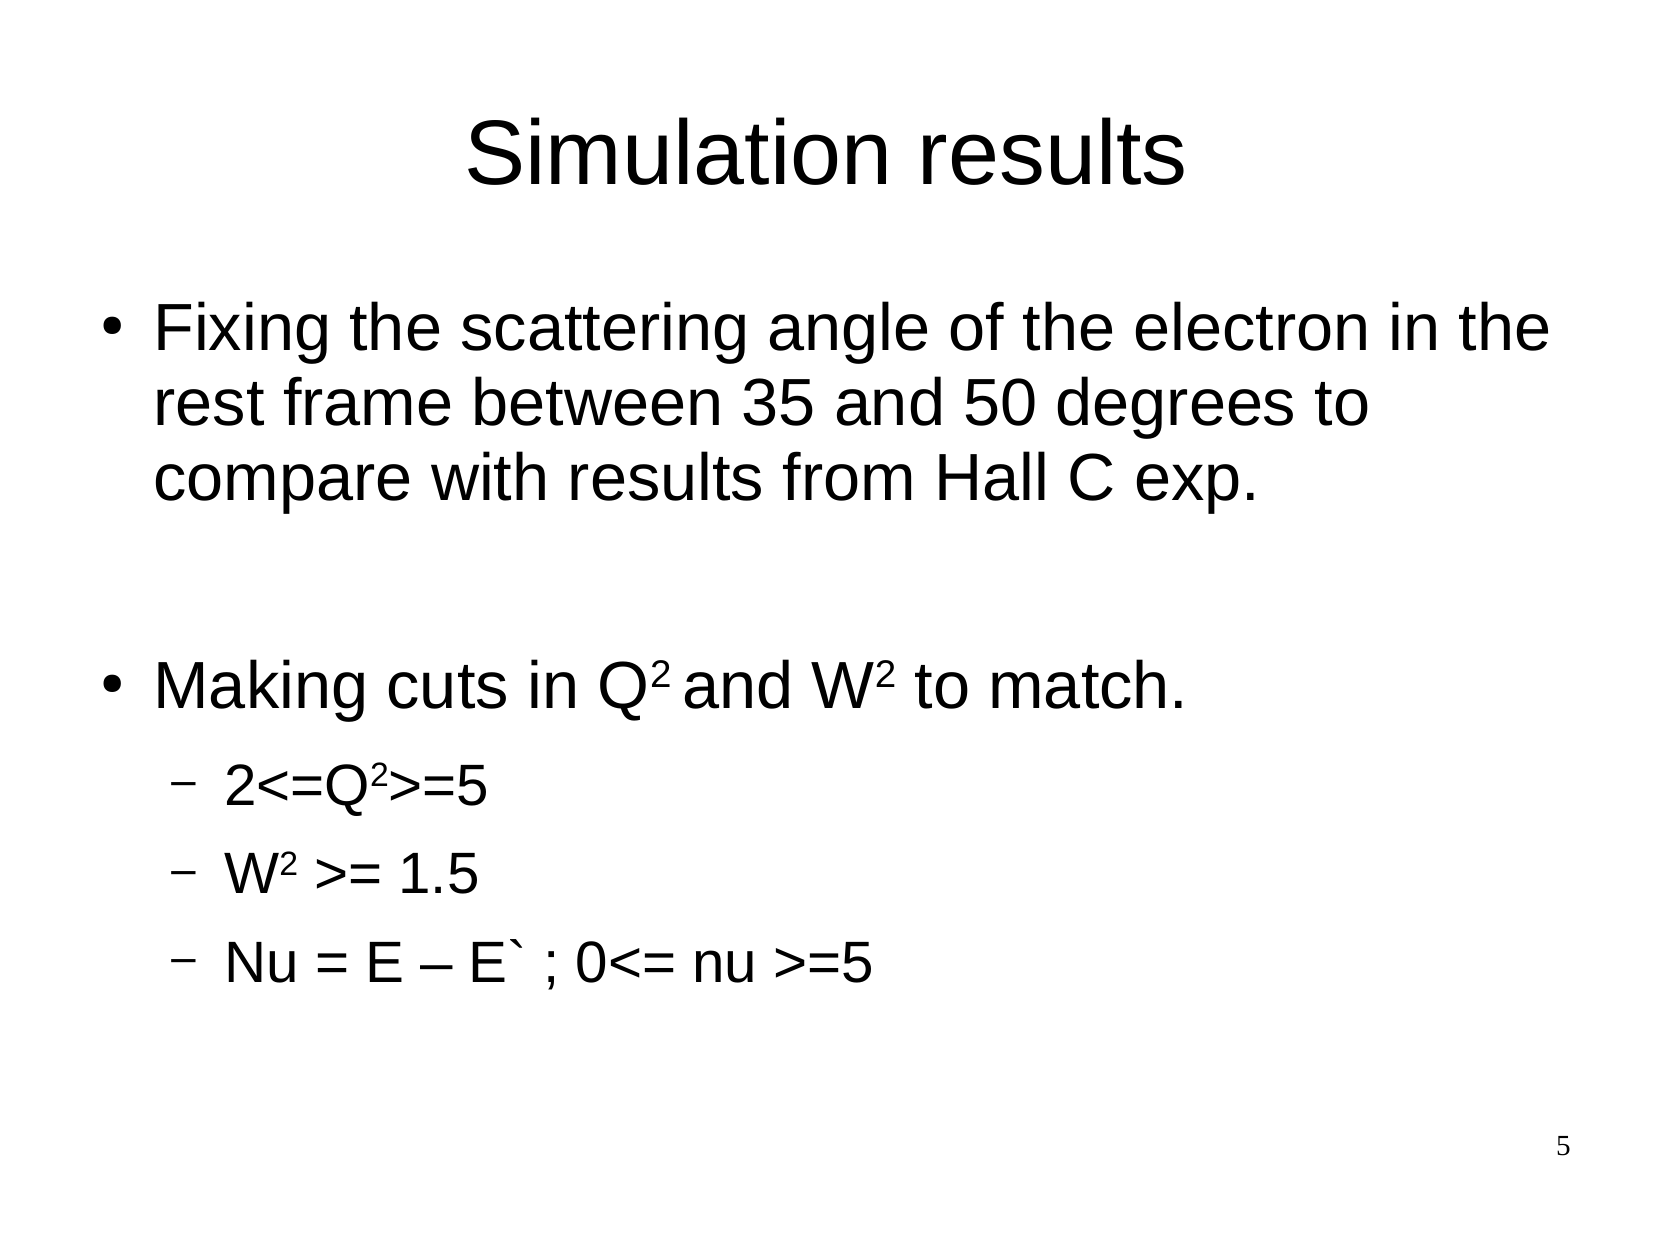

# Simulation results
Fixing the scattering angle of the electron in the rest frame between 35 and 50 degrees to compare with results from Hall C exp.
Making cuts in Q2 and W2 to match.
2<=Q2>=5
W2 >= 1.5
Nu = E – E` ; 0<= nu >=5
5